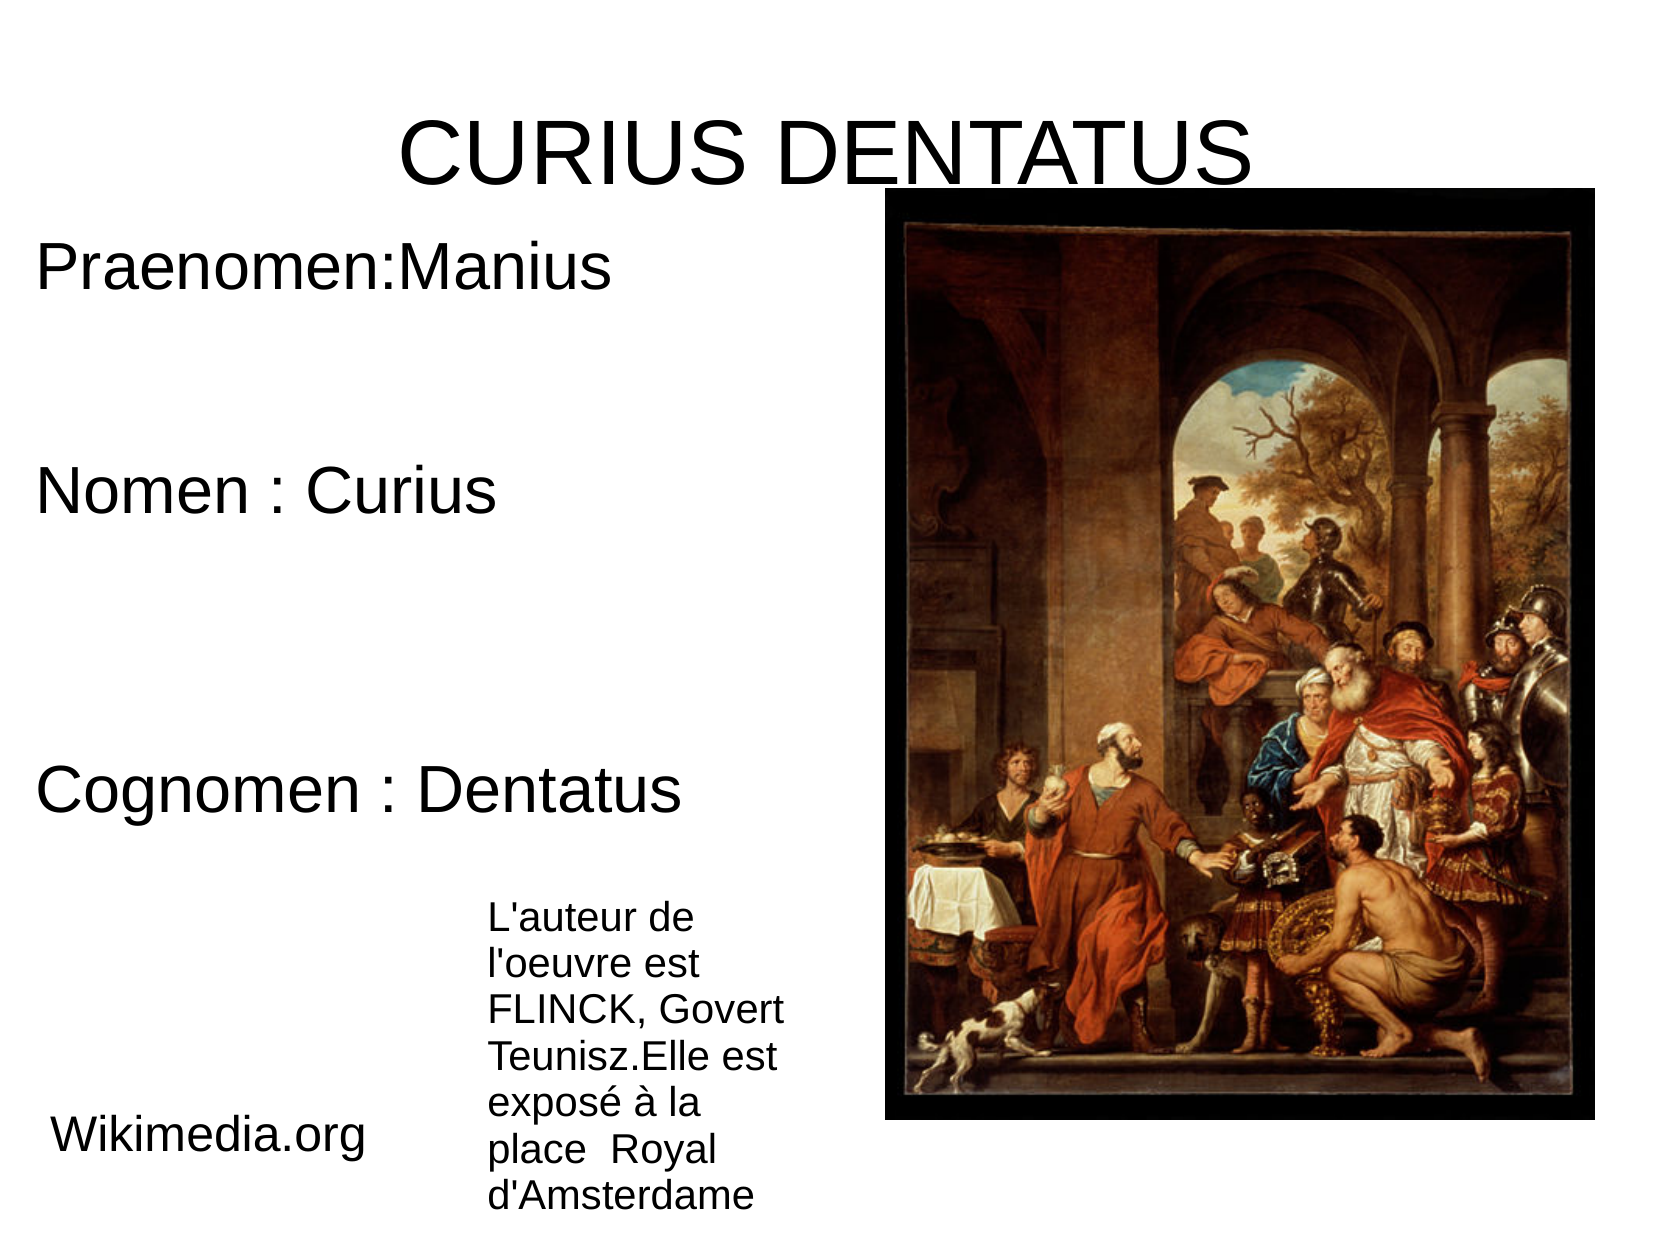

# CURIUS DENTATUS
Praenomen:Manius
Nomen : Curius
Cognomen : Dentatus
L'auteur de l'oeuvre est FLINCK, Govert Teunisz.Elle est exposé à la place Royal d'Amsterdame
Wikimedia.org